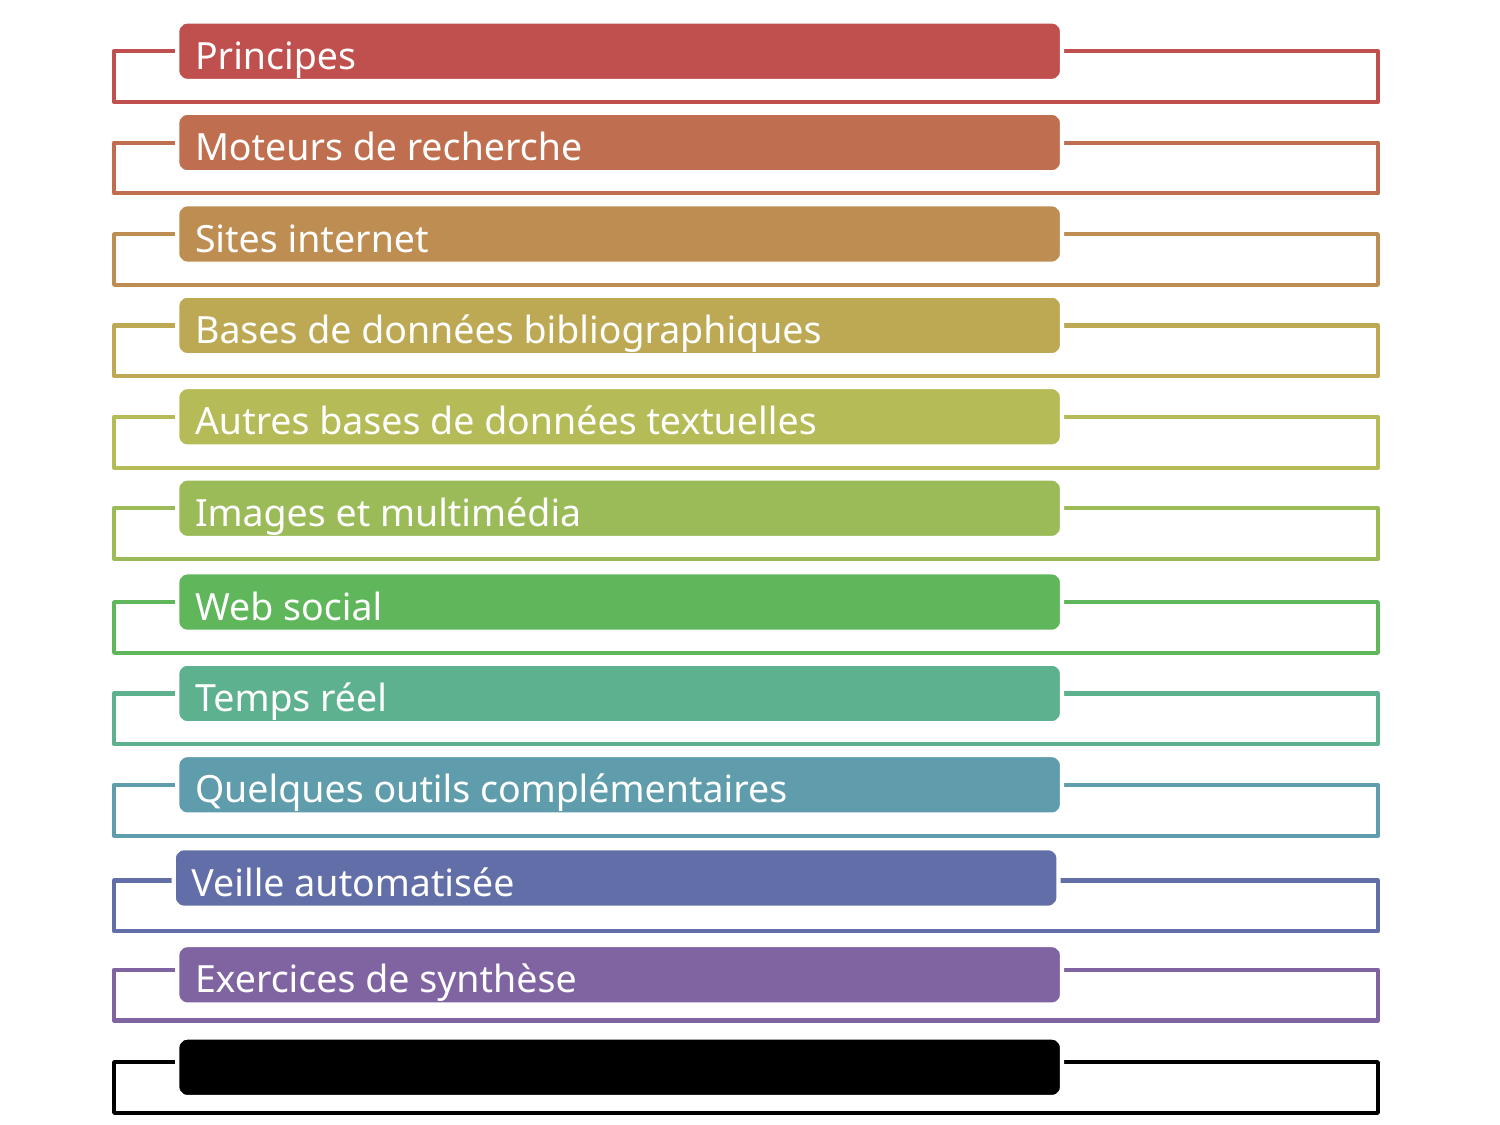

Principes
Moteurs de recherche
Sites internet
Bases de données bibliographiques
Autres bases de données textuelles
Images et multimédia
Web social
Temps réel
Quelques outils complémentaires
Veille automatisée
Exercices de synthèse
Bibliographie